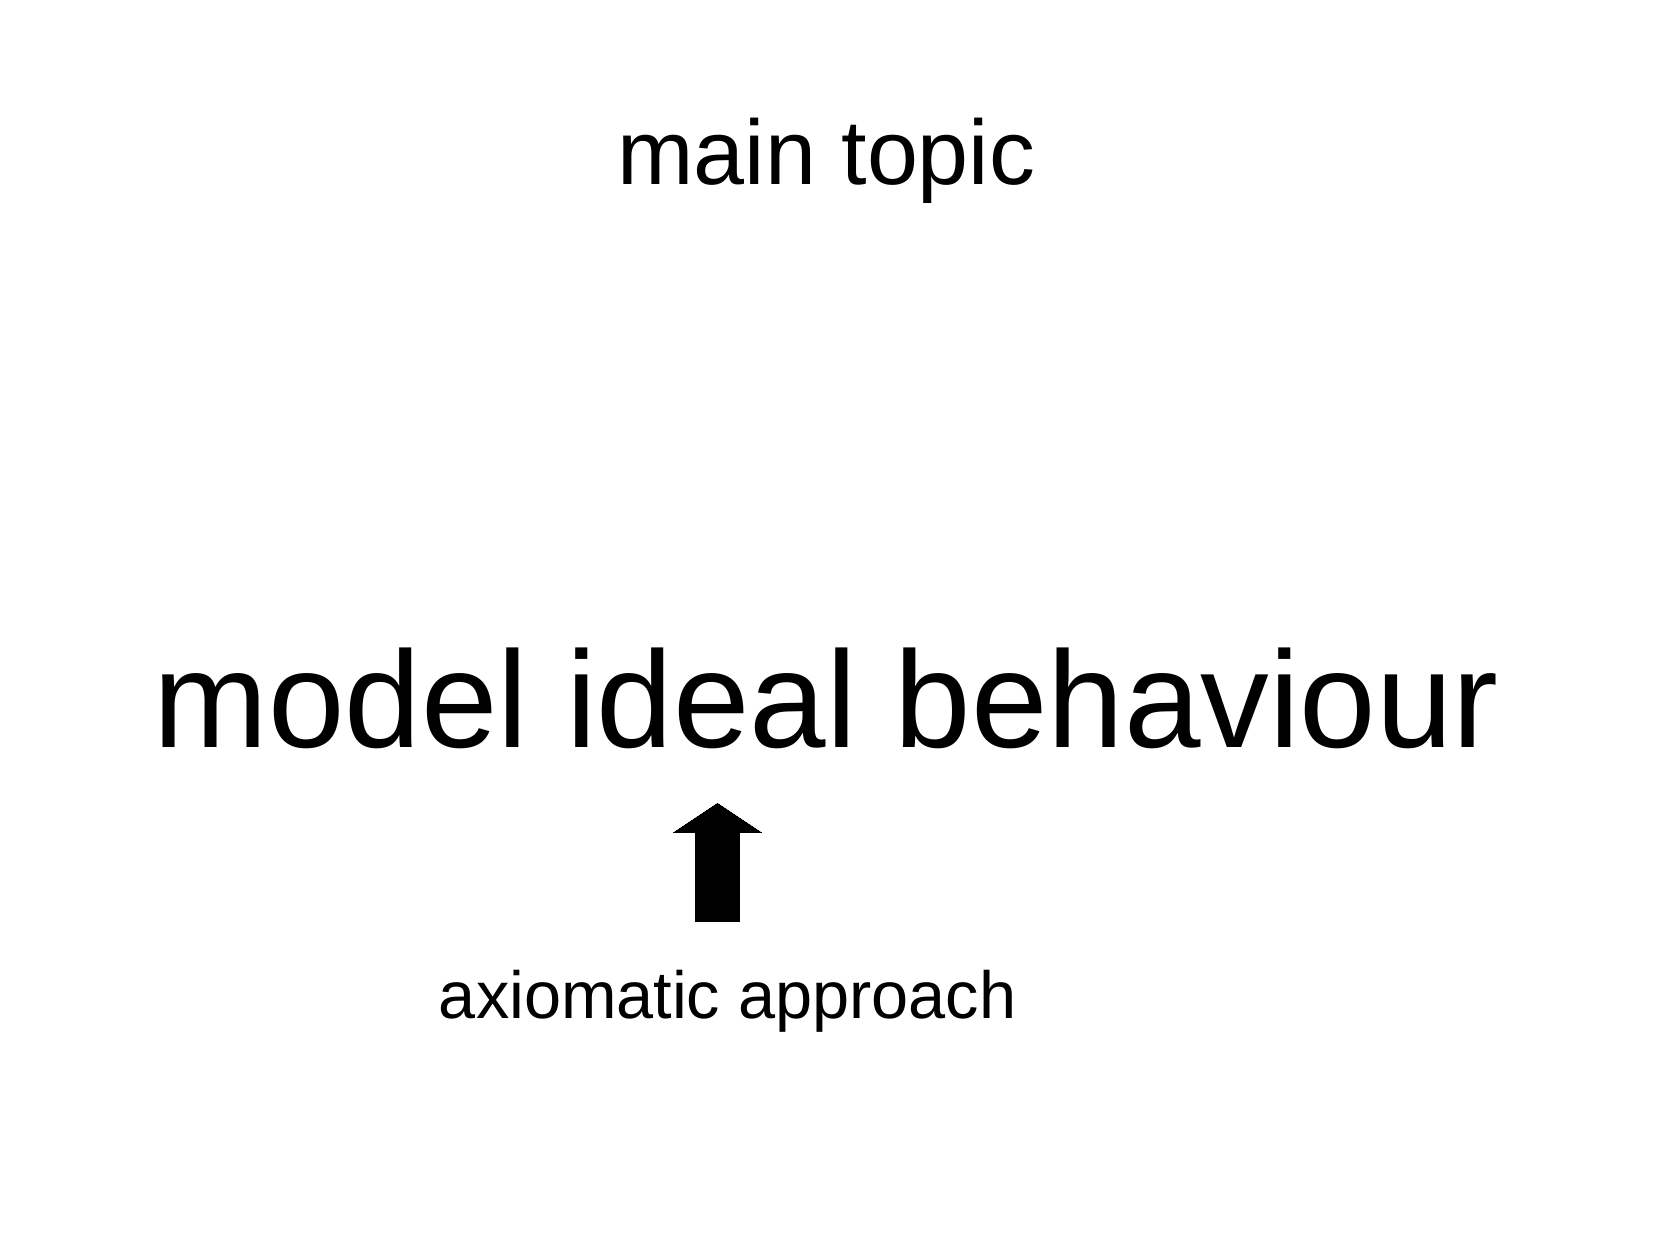

# main topic
model ideal behaviour
axiomatic approach